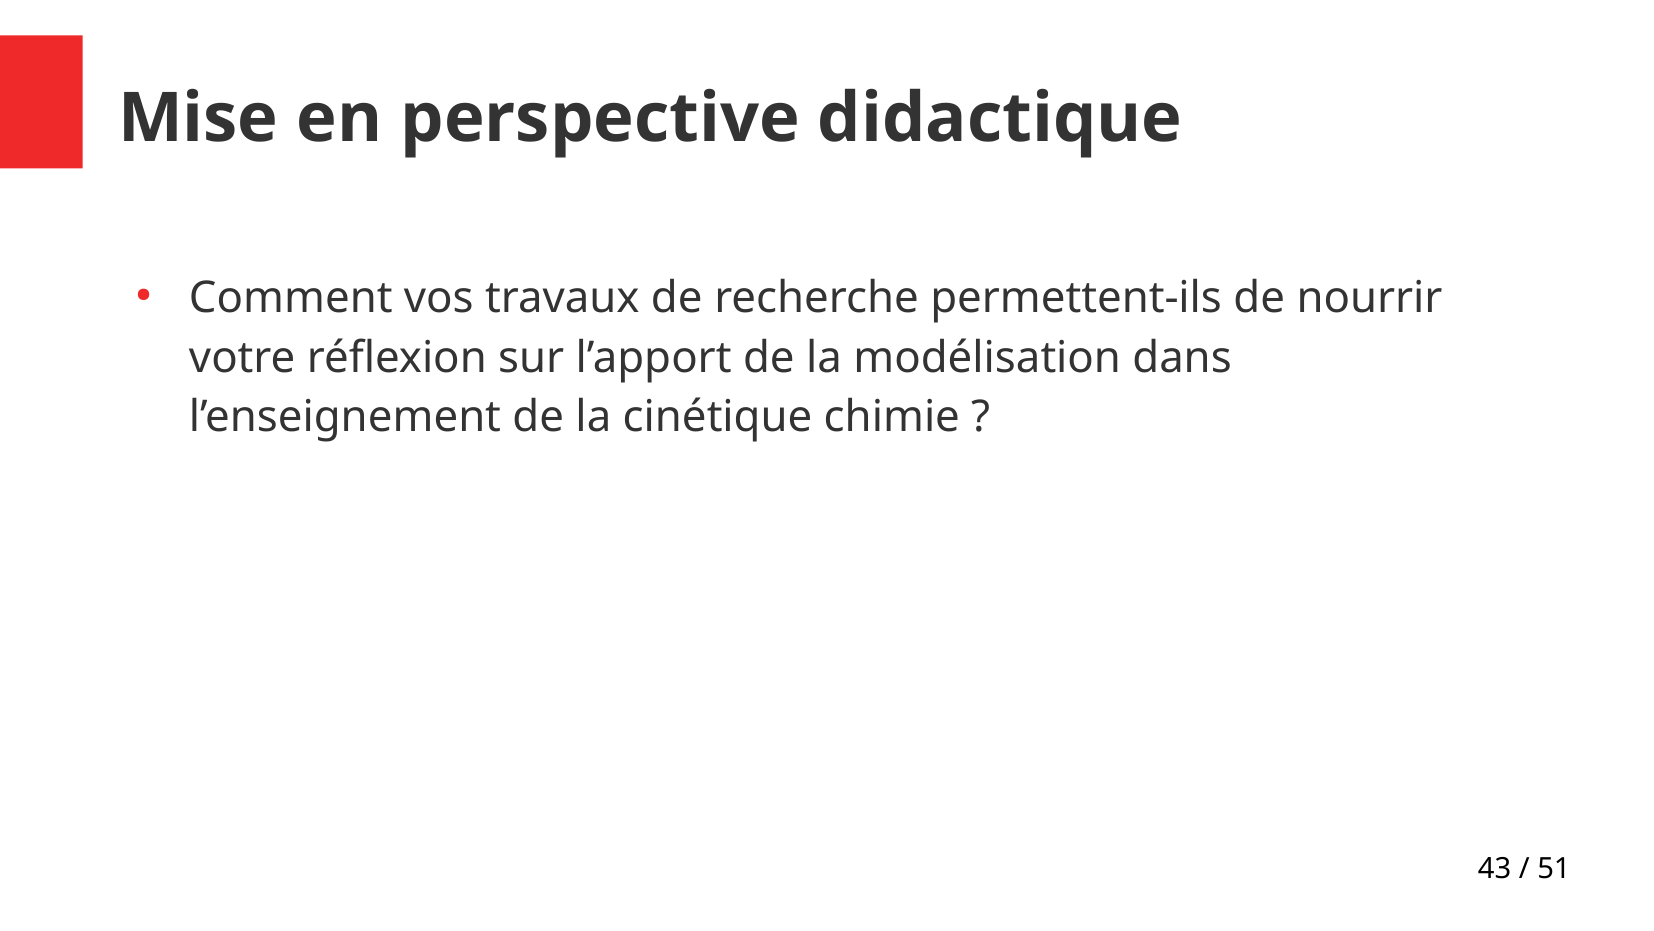

# Mise en perspective didactique
Comment vos travaux de recherche permettent-ils de nourrir votre réflexion sur l’apport de la modélisation dans l’enseignement de la cinétique chimie ?
43